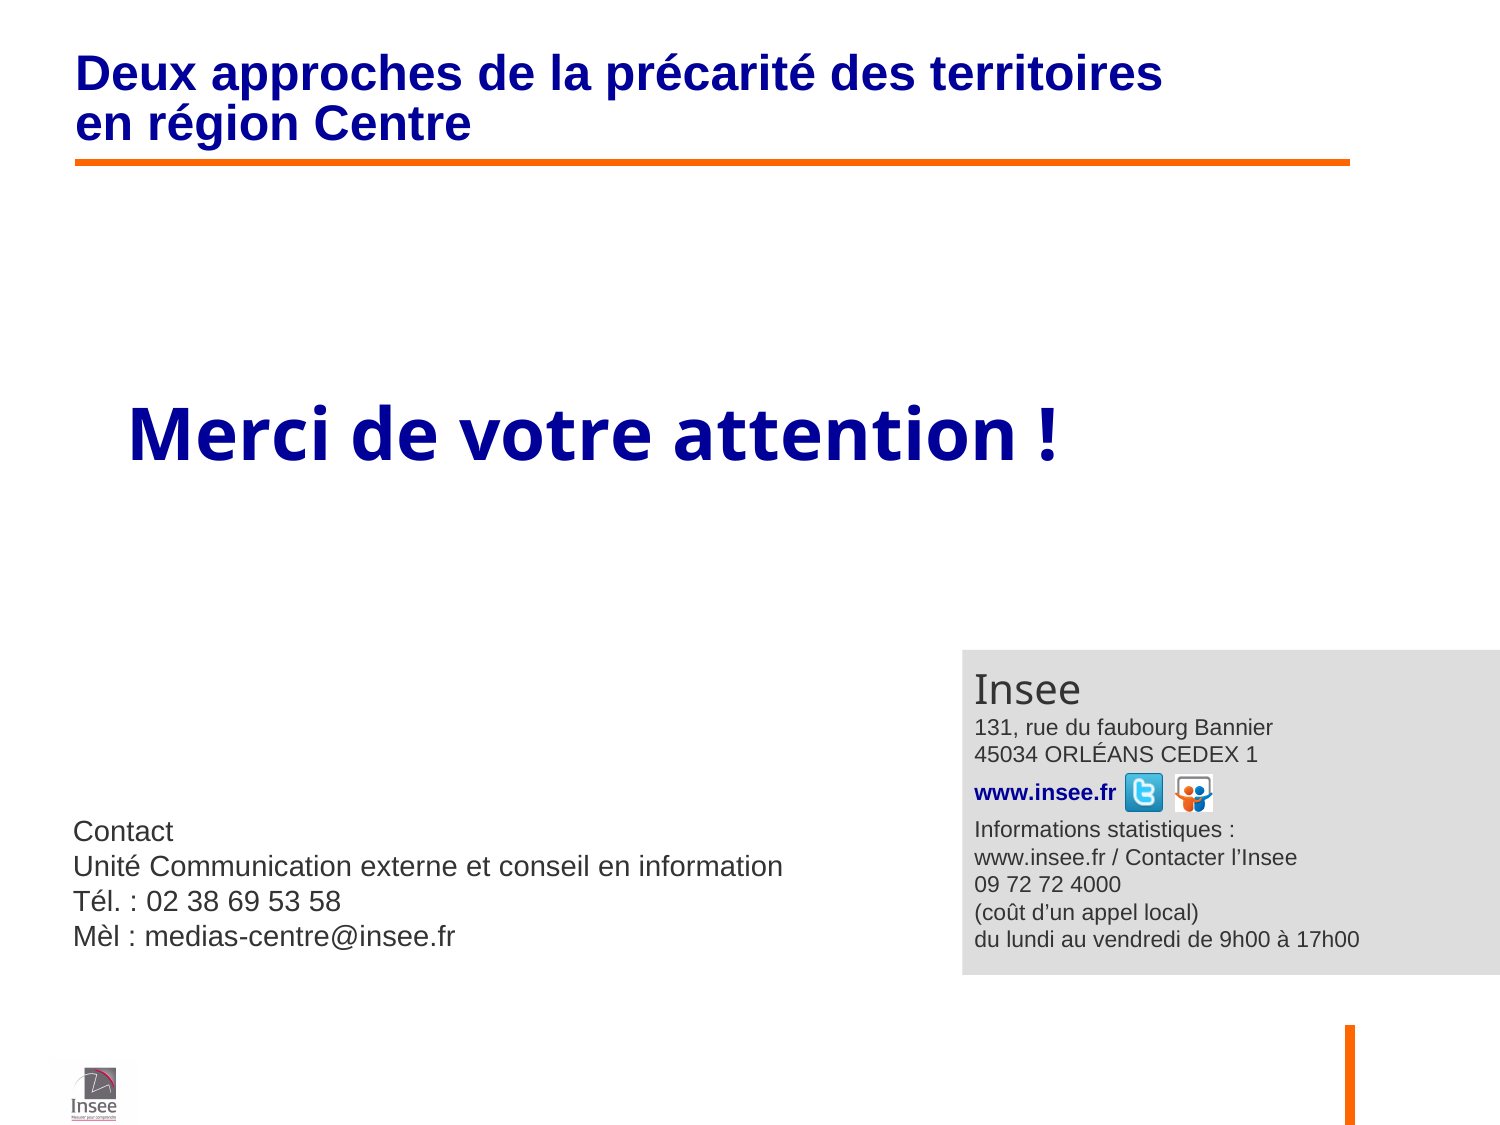

# Deux approches de la précarité des territoires en région Centre
Merci de votre attention !
Insee
131, rue du faubourg Bannier
45034 ORLÉANS CEDEX 1
www.insee.fr
Informations statistiques :
www.insee.fr / Contacter l’Insee
09 72 72 4000
(coût d’un appel local)
du lundi au vendredi de 9h00 à 17h00
Contact
Unité Communication externe et conseil en information
Tél. : 02 38 69 53 58
Mèl : medias-centre@insee.fr